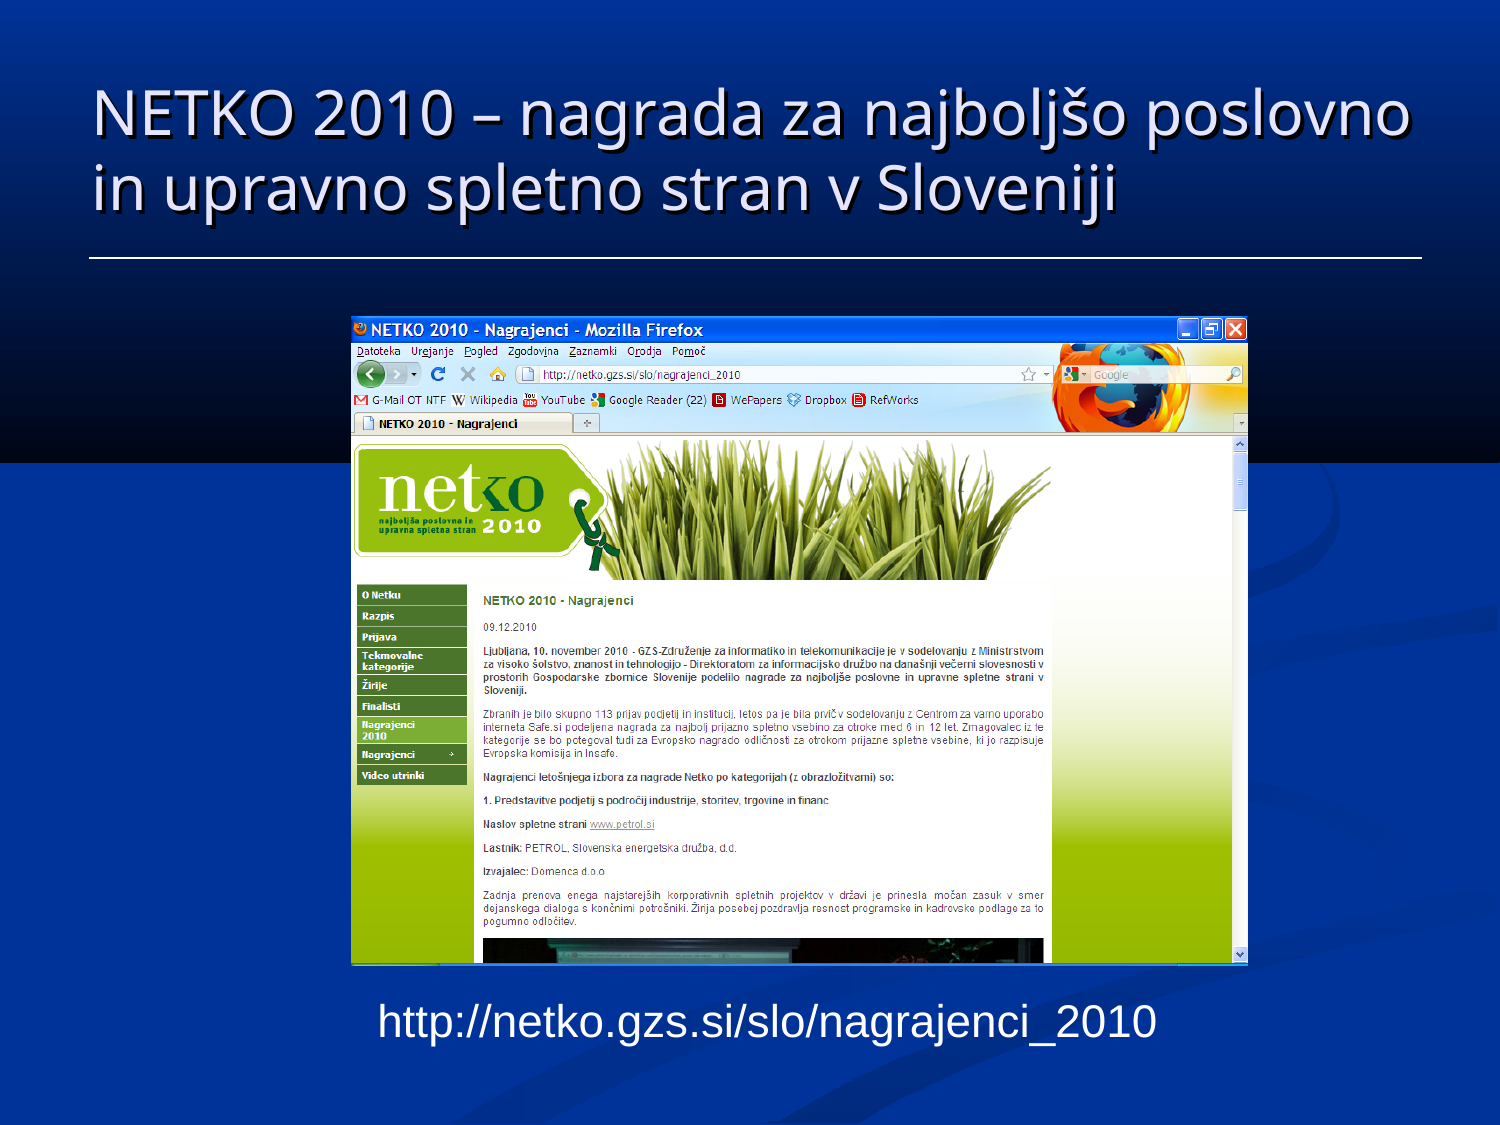

NETKO 2010 – nagrada za najboljšo poslovno in upravno spletno stran v Sloveniji
http://netko.gzs.si/slo/nagrajenci_2010